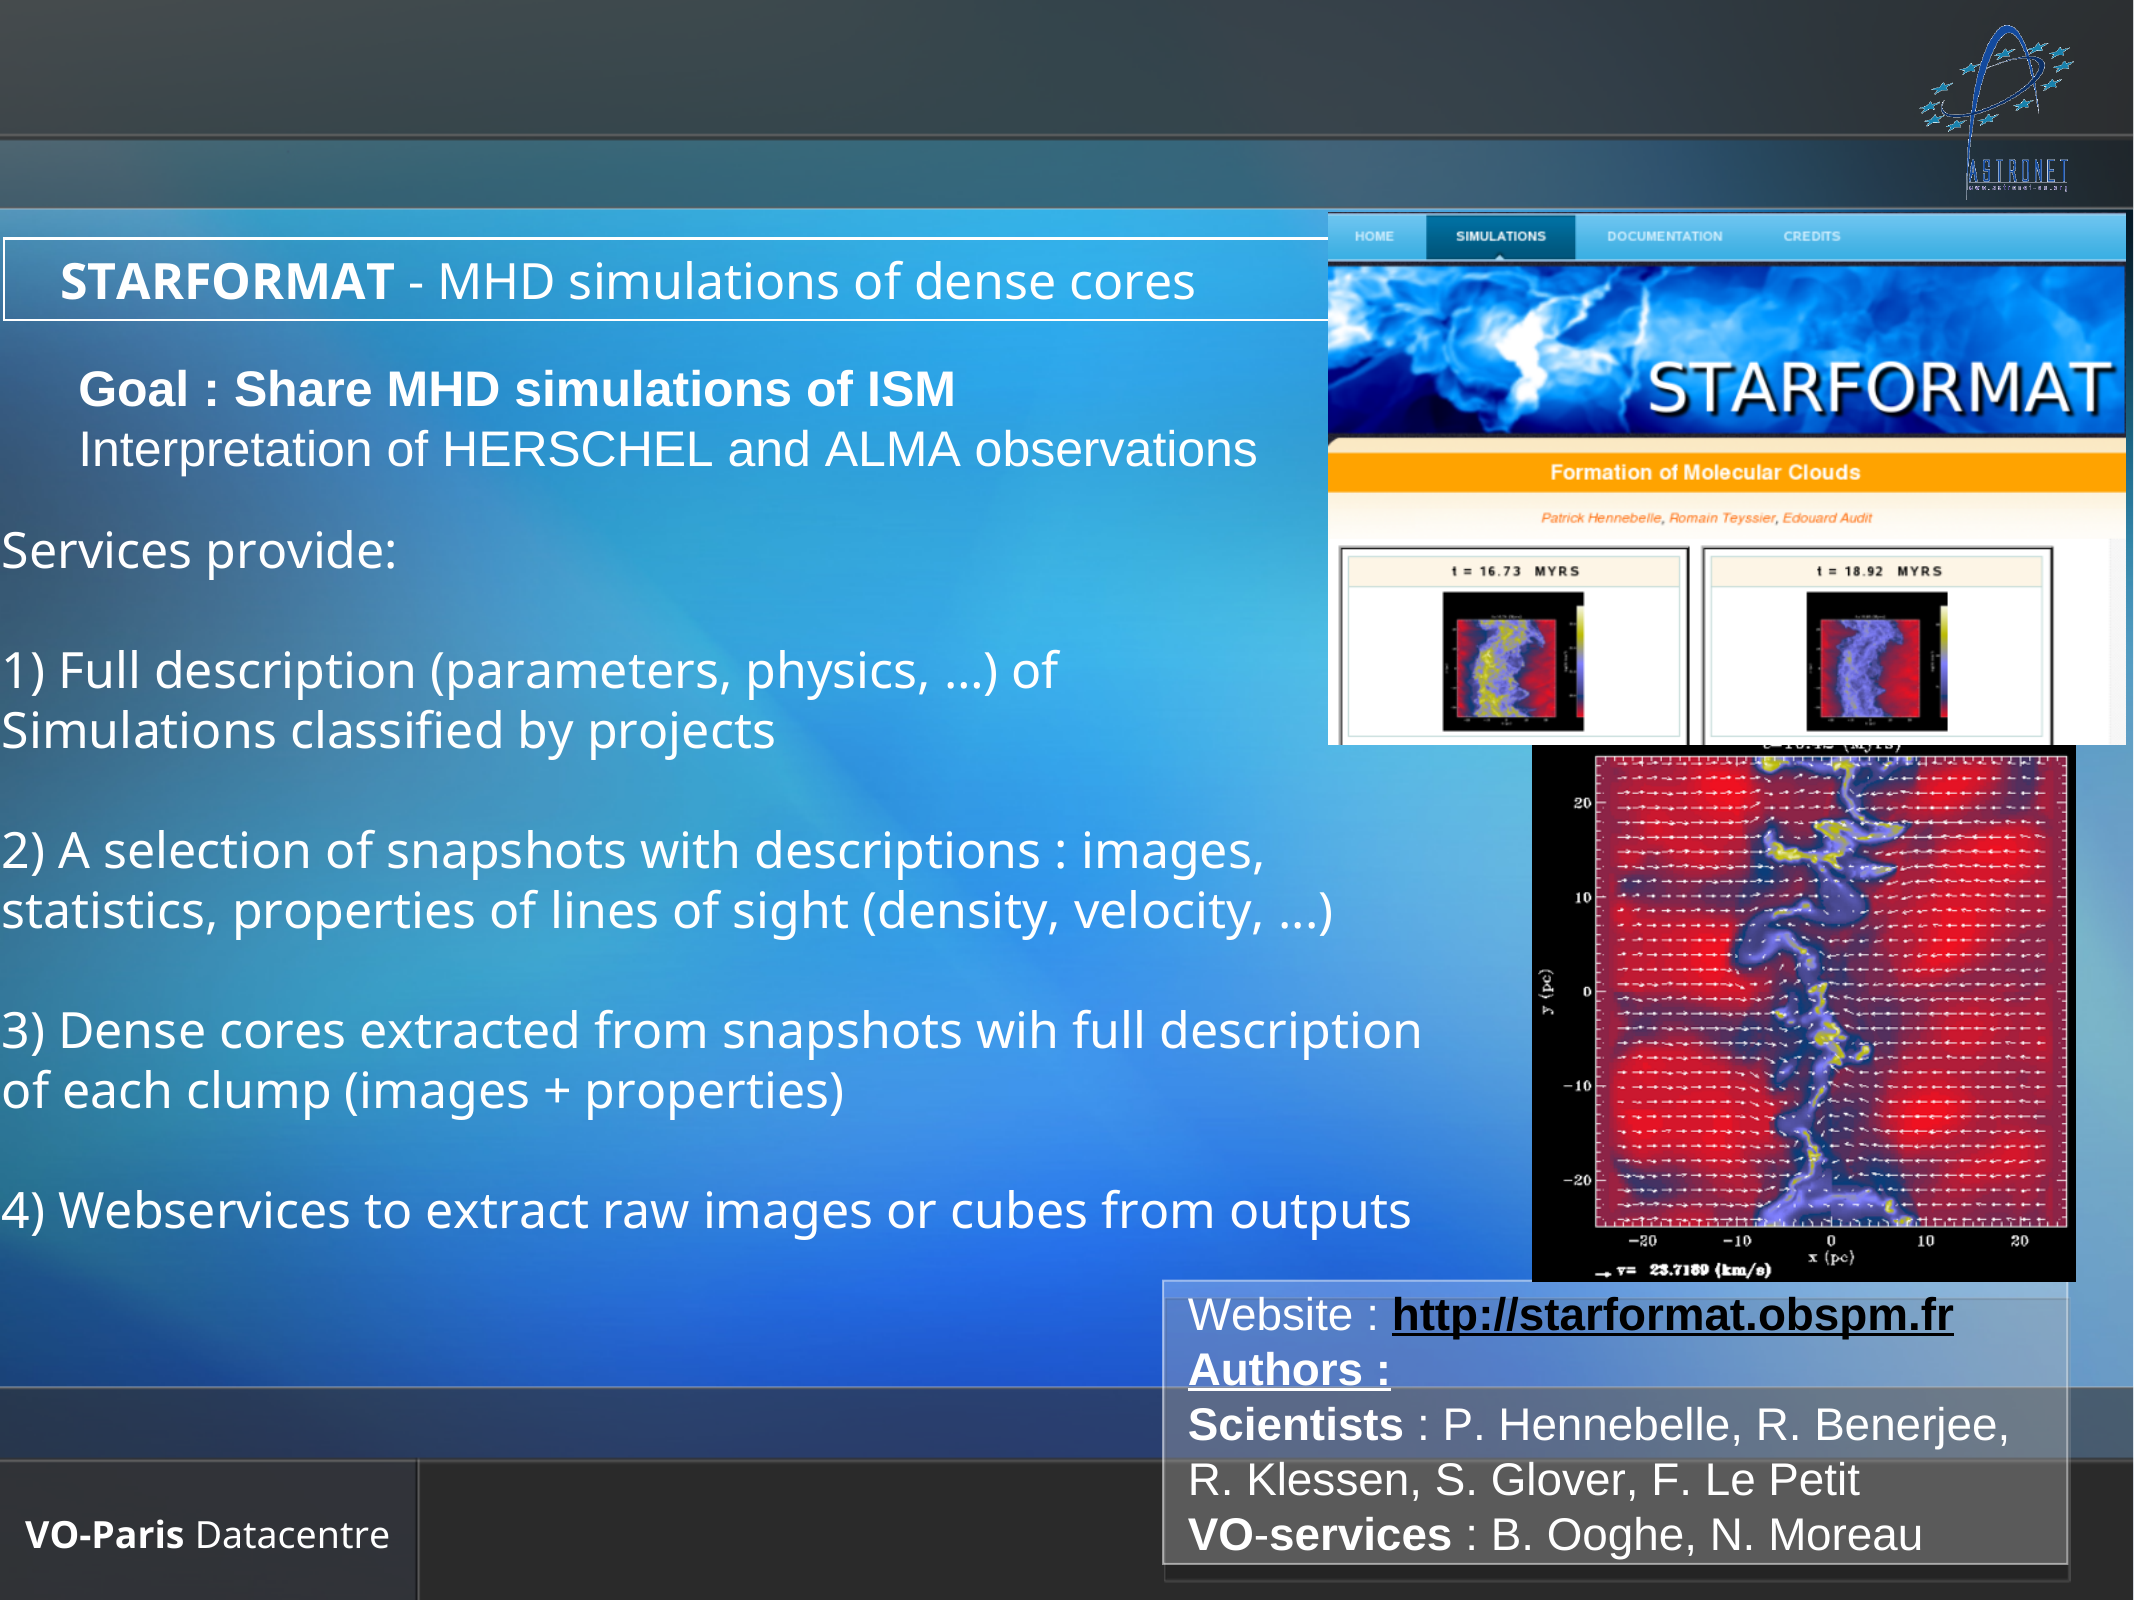

STARFORMAT - MHD simulations of dense cores
Goal : Share MHD simulations of ISM
Interpretation of HERSCHEL and ALMA observations
Services provide:
1) Full description (parameters, physics, …) of
Simulations classified by projects
2) A selection of snapshots with descriptions : images,
statistics, properties of lines of sight (density, velocity, ...)
3) Dense cores extracted from snapshots wih full description
of each clump (images + properties)
4) Webservices to extract raw images or cubes from outputs
Website : http://starformat.obspm.fr
Authors :
Scientists : P. Hennebelle, R. Benerjee,
R. Klessen, S. Glover, F. Le Petit
VO-services : B. Ooghe, N. Moreau
VO-Paris Datacentre